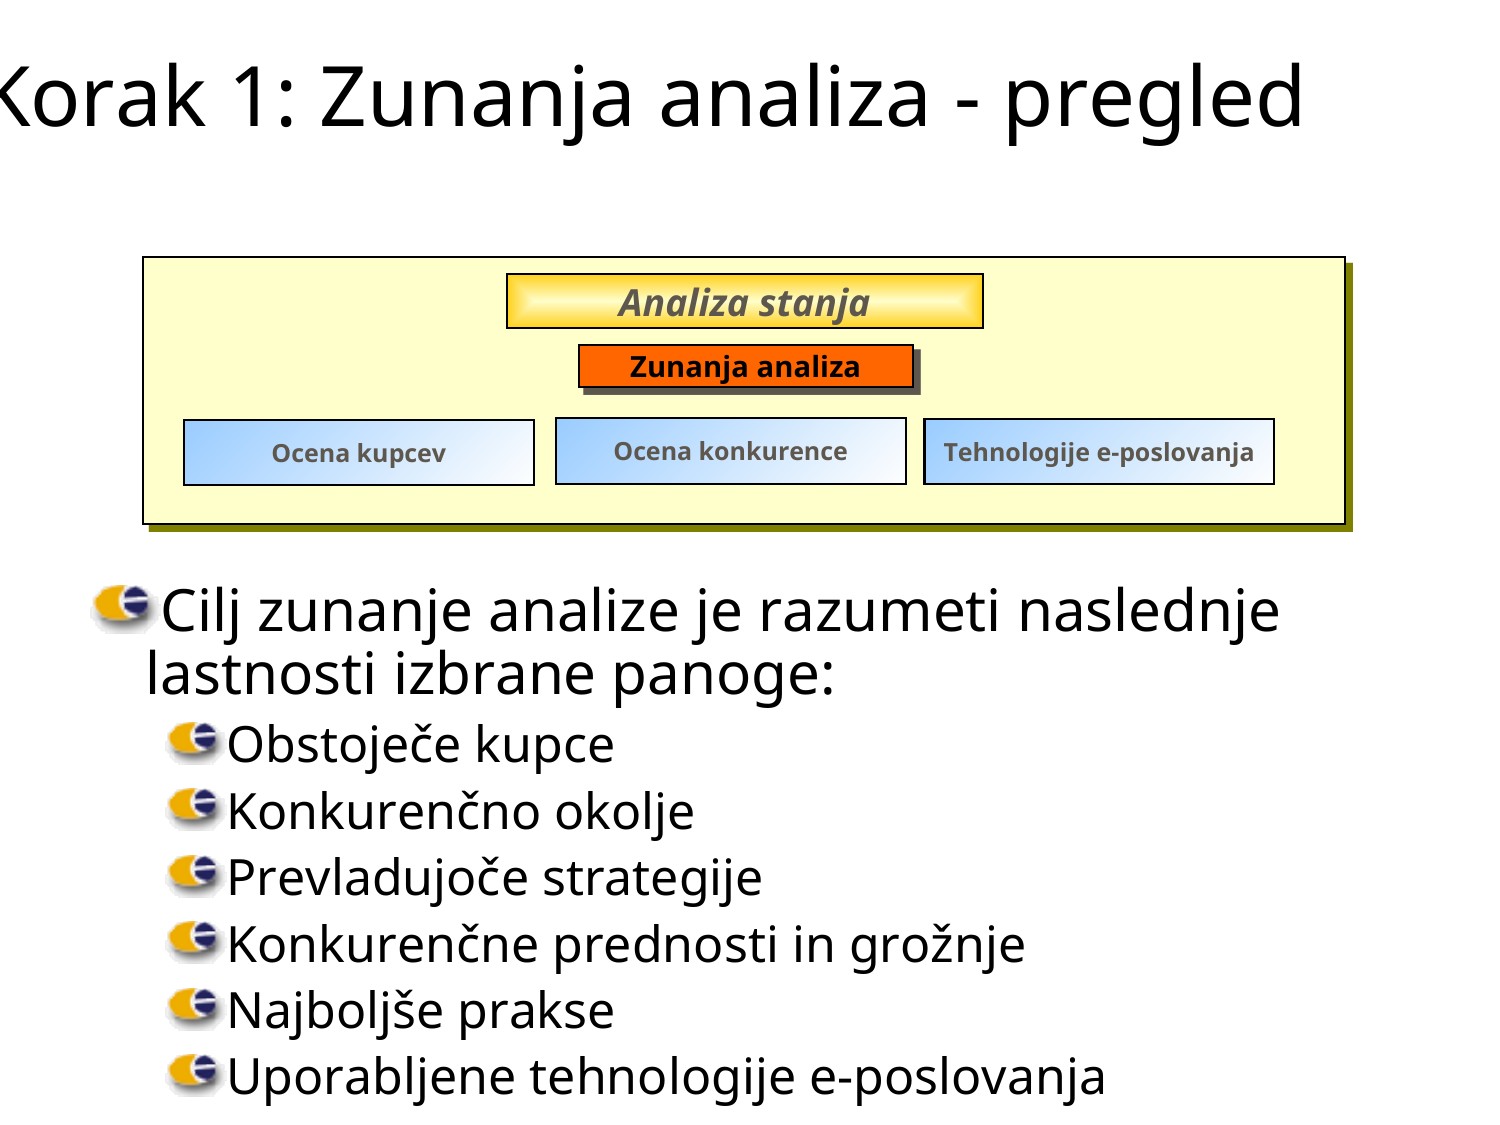

# Korak 1: Zunanja analiza - pregled
Analiza stanja
Zunanja analiza
Ocena konkurence
Tehnologije e-poslovanja
Ocena kupcev
Cilj zunanje analize je razumeti naslednje lastnosti izbrane panoge:
Obstoječe kupce
Konkurenčno okolje
Prevladujoče strategije
Konkurenčne prednosti in grožnje
Najboljše prakse
Uporabljene tehnologije e-poslovanja